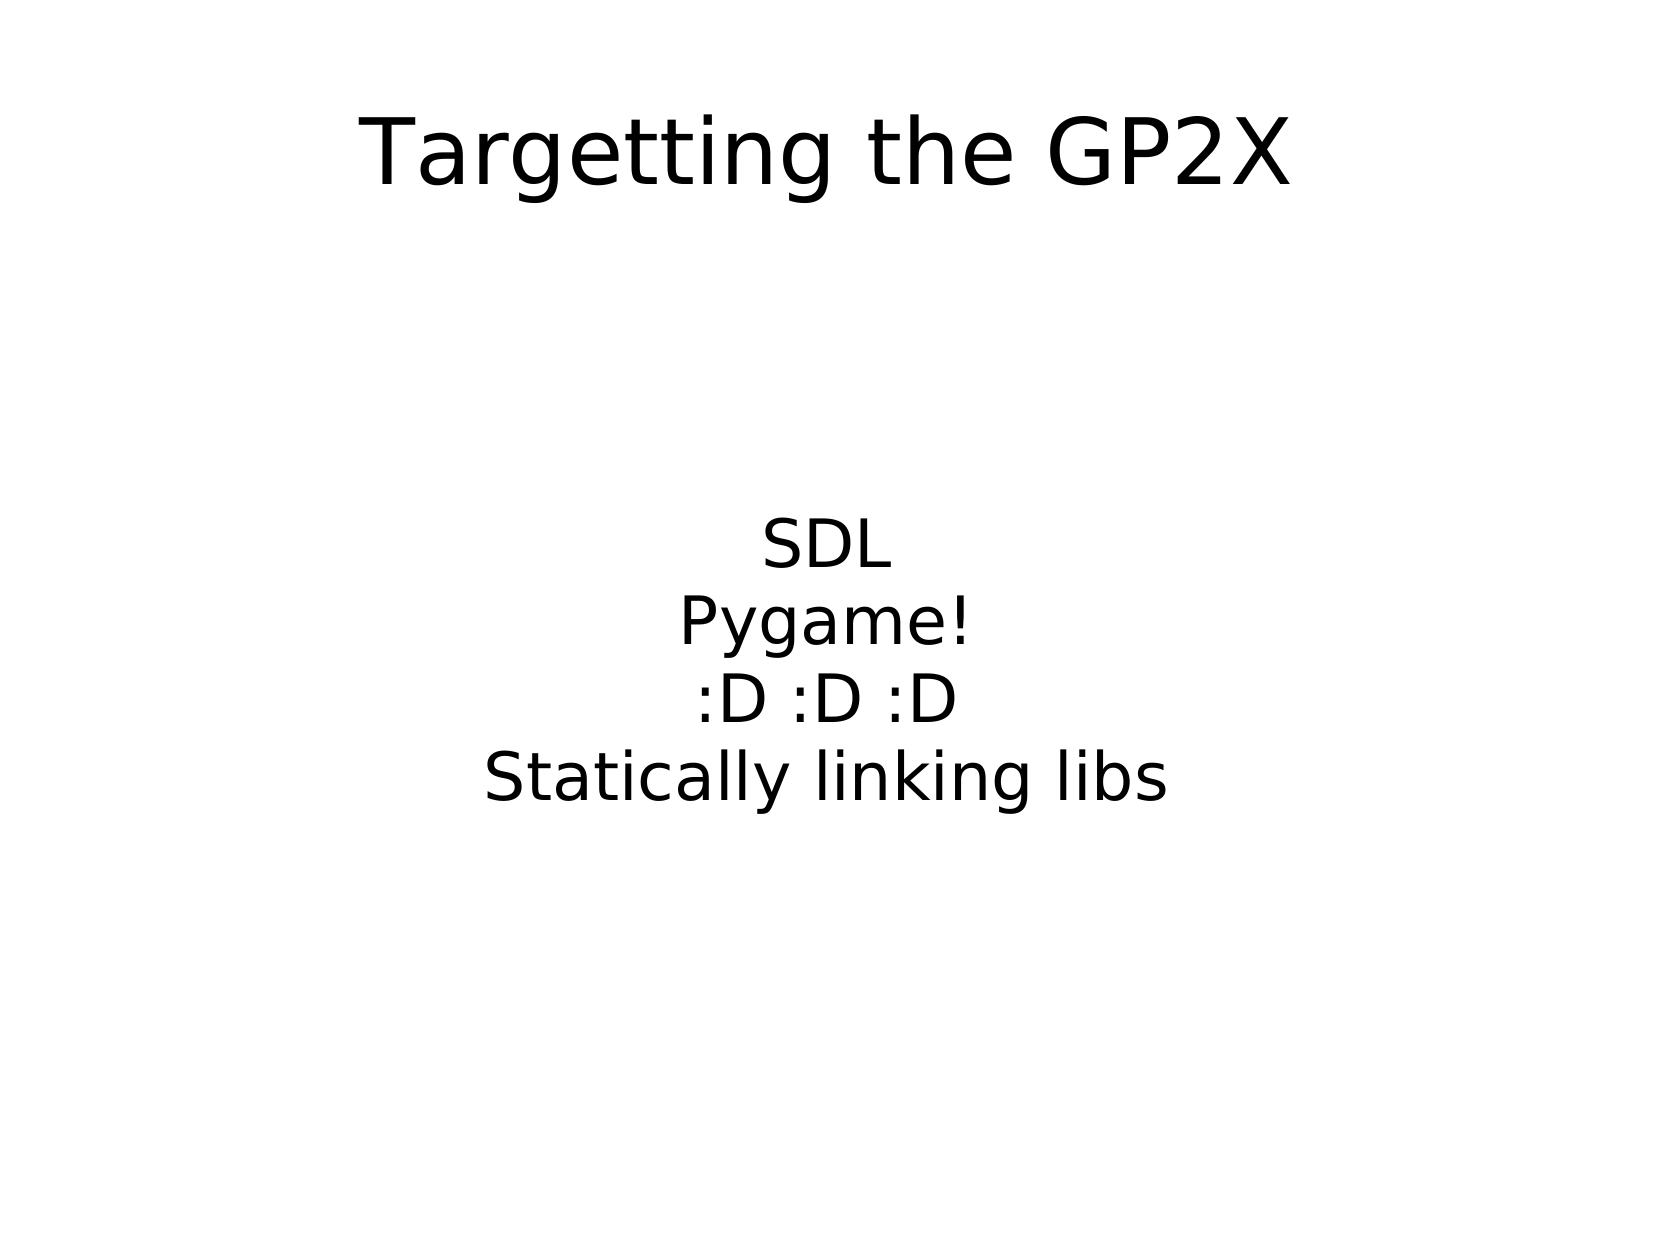

# Targetting the GP2X
SDL
Pygame!
:D :D :D
Statically linking libs